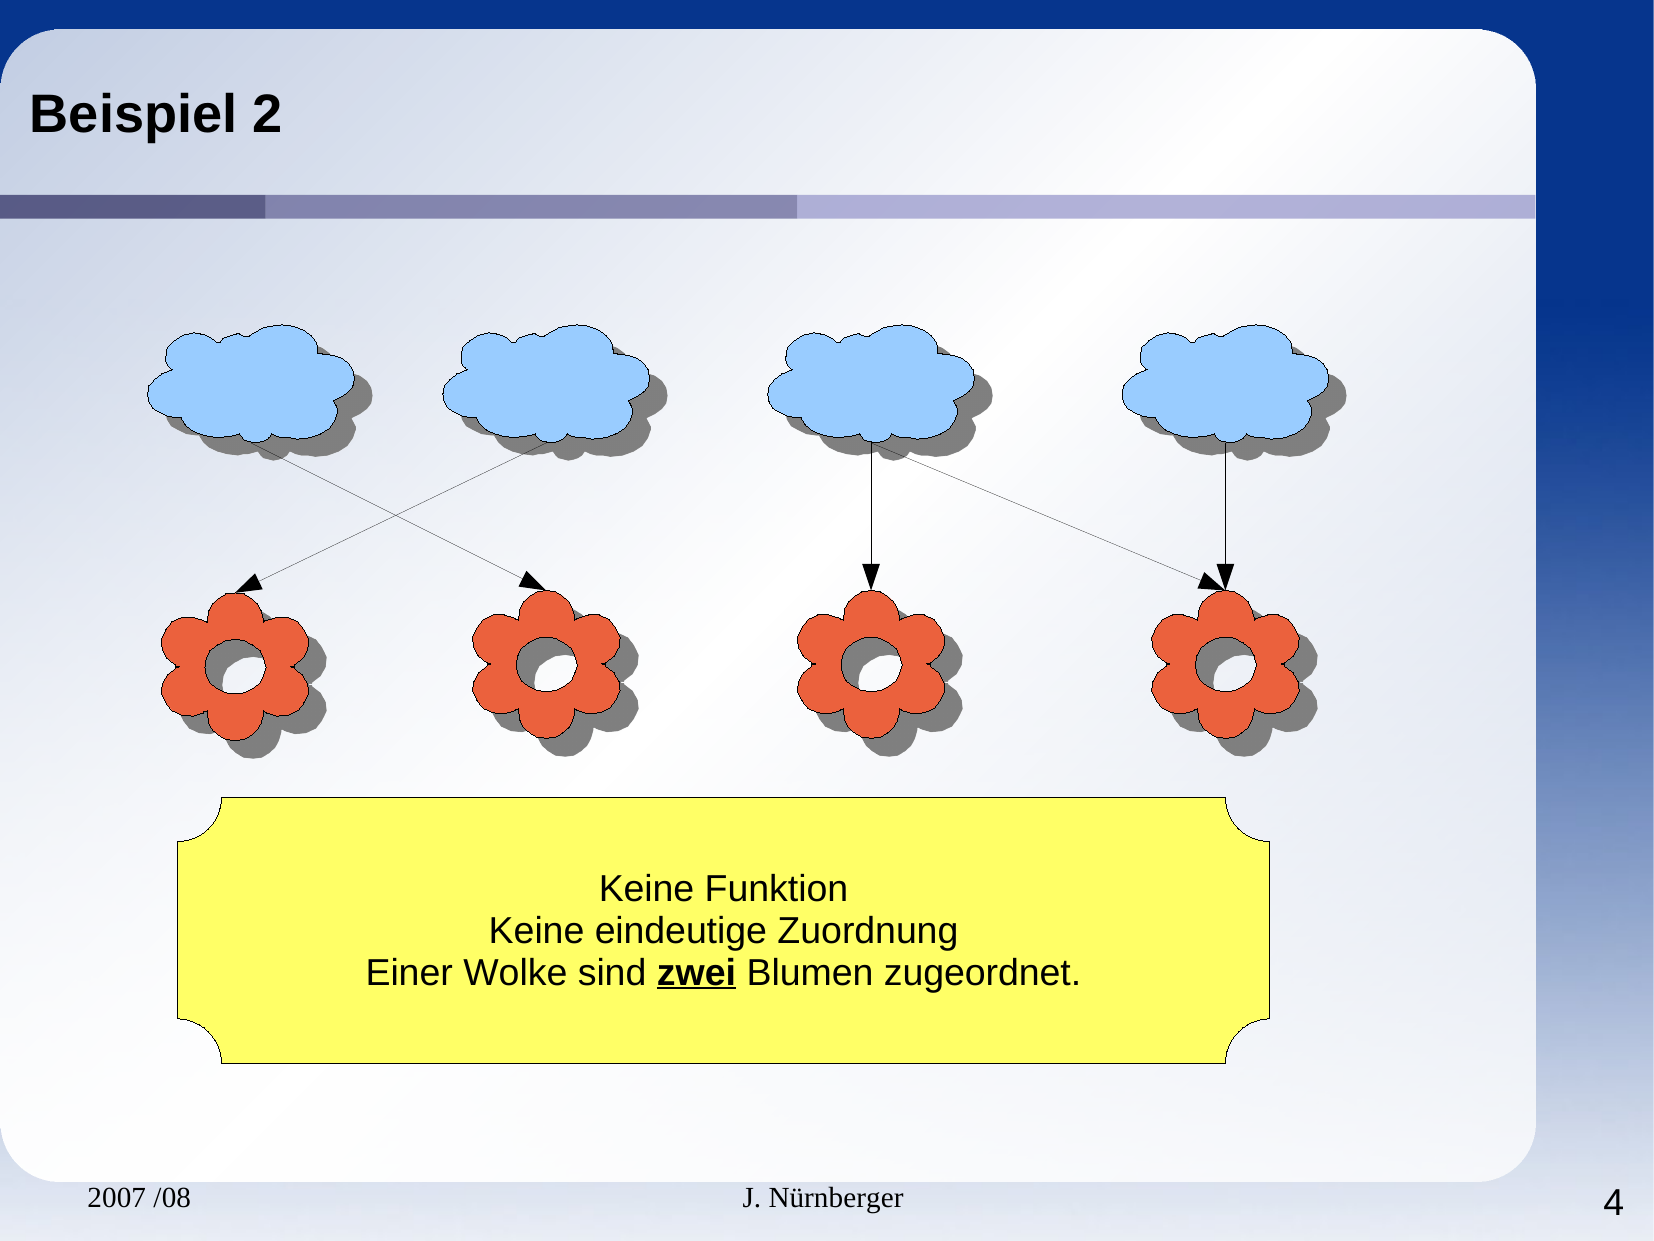

# Beispiel 2
Keine Funktion
Keine eindeutige Zuordnung
Einer Wolke sind zwei Blumen zugeordnet.
2007 /08
J. Nürnberger
4